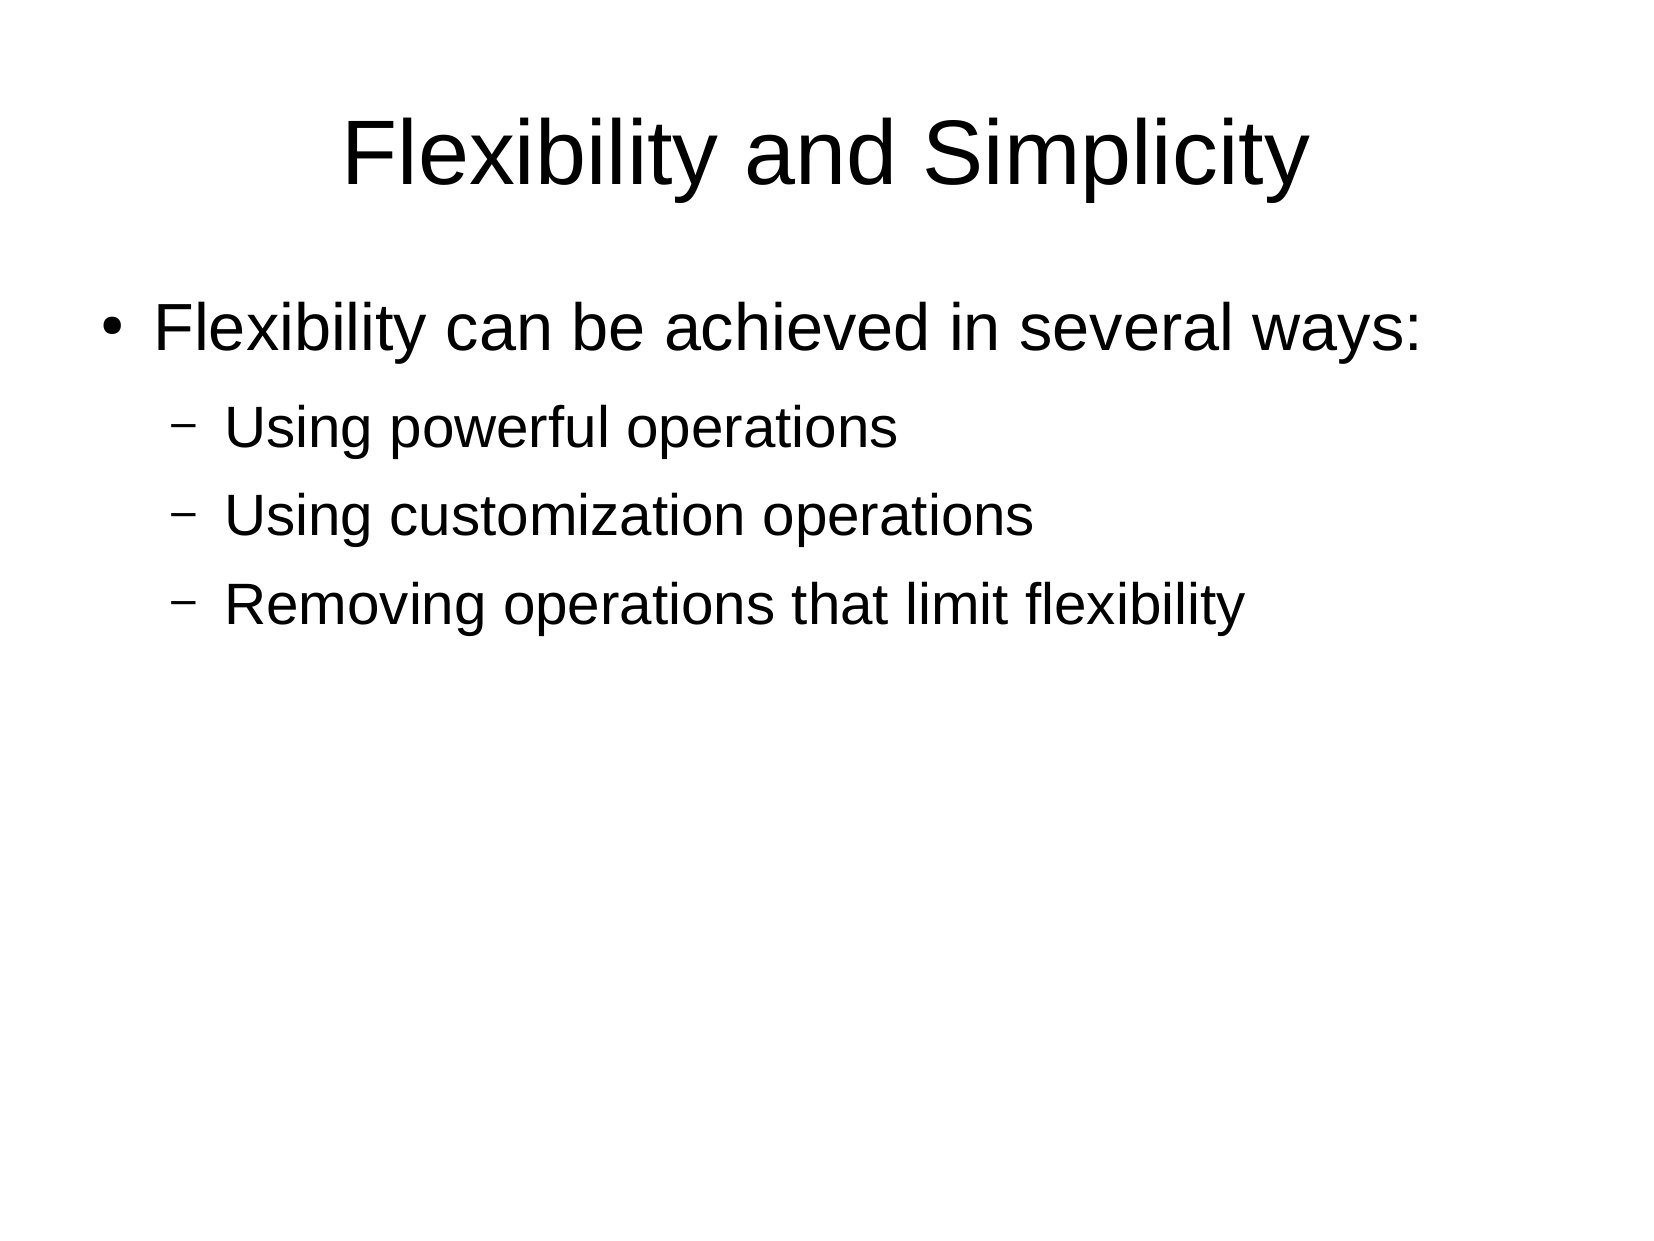

# Flexibility and Simplicity
Flexibility can be achieved in several ways:
Using powerful operations
Using customization operations
Removing operations that limit flexibility